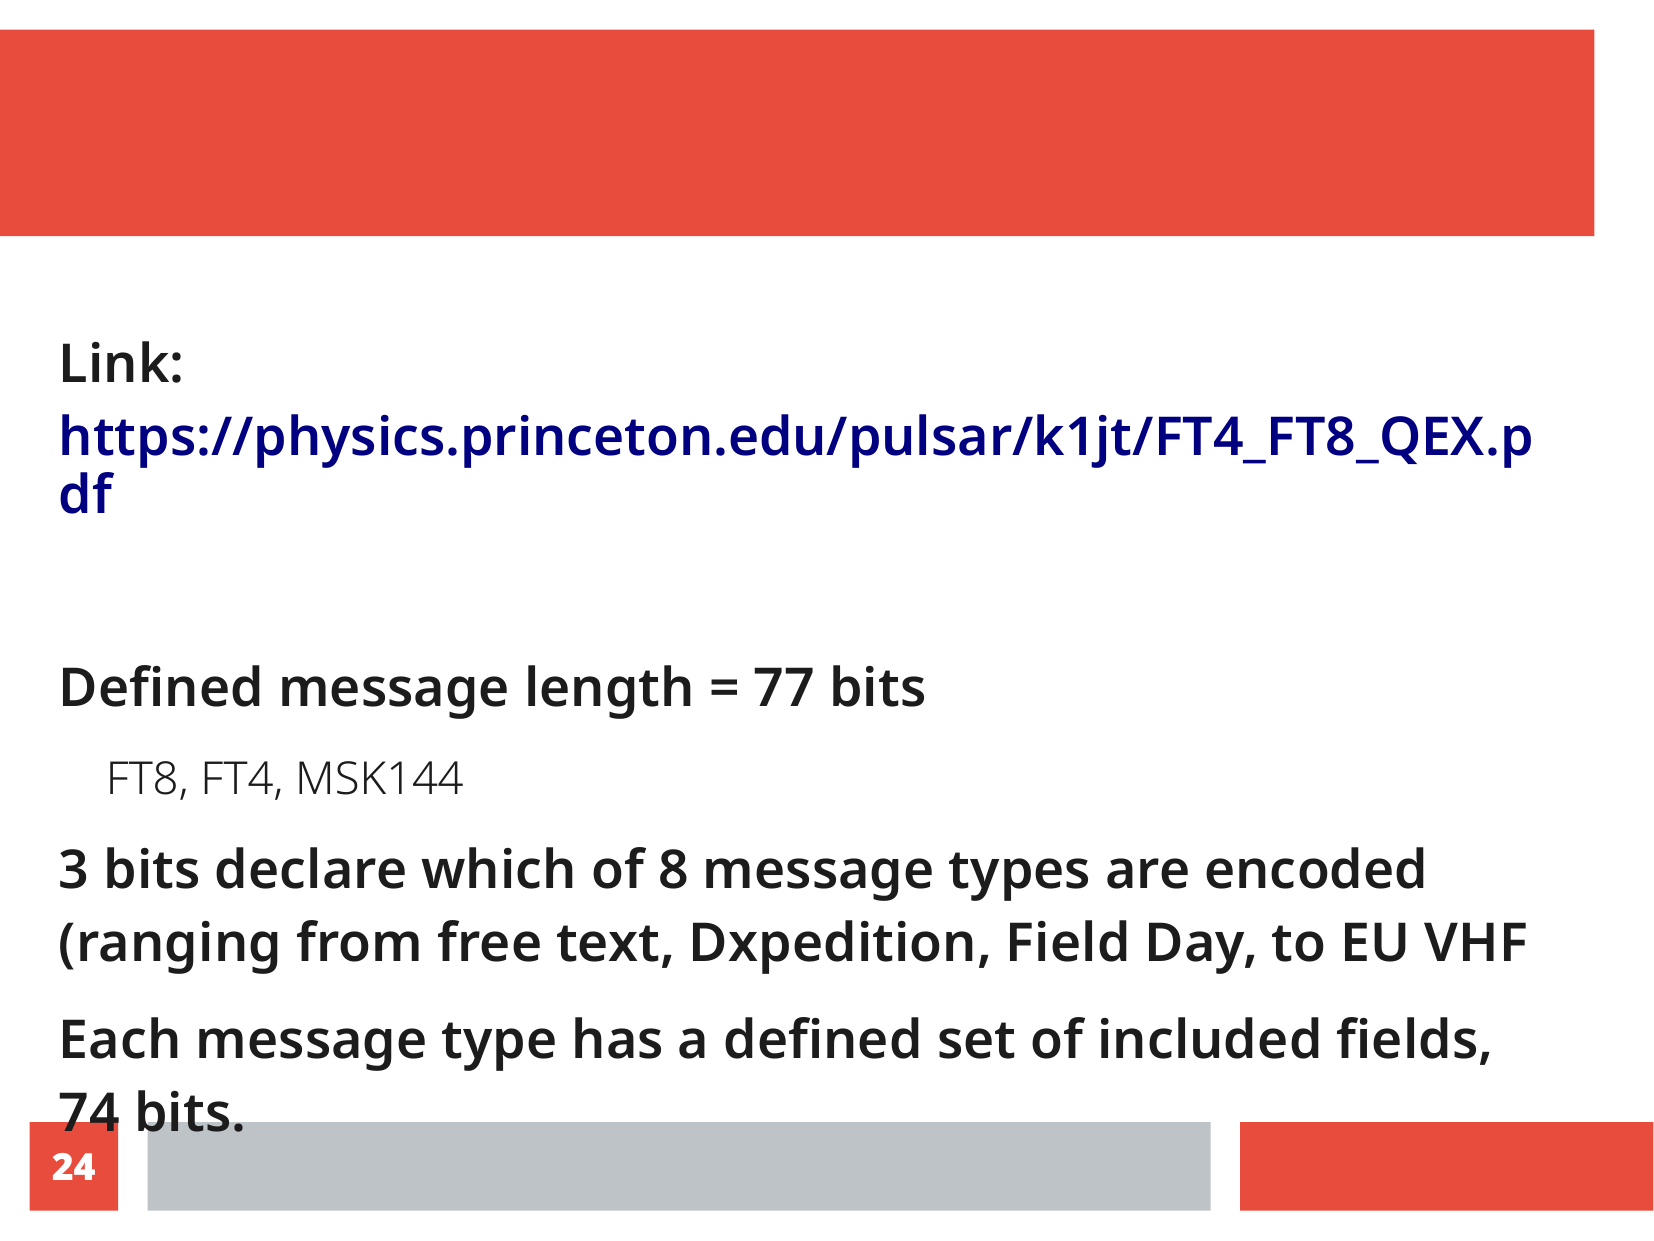

#
Link: https://physics.princeton.edu/pulsar/k1jt/FT4_FT8_QEX.pdf
Defined message length = 77 bits
FT8, FT4, MSK144
3 bits declare which of 8 message types are encoded (ranging from free text, Dxpedition, Field Day, to EU VHF
Each message type has a defined set of included fields, 74 bits.
24